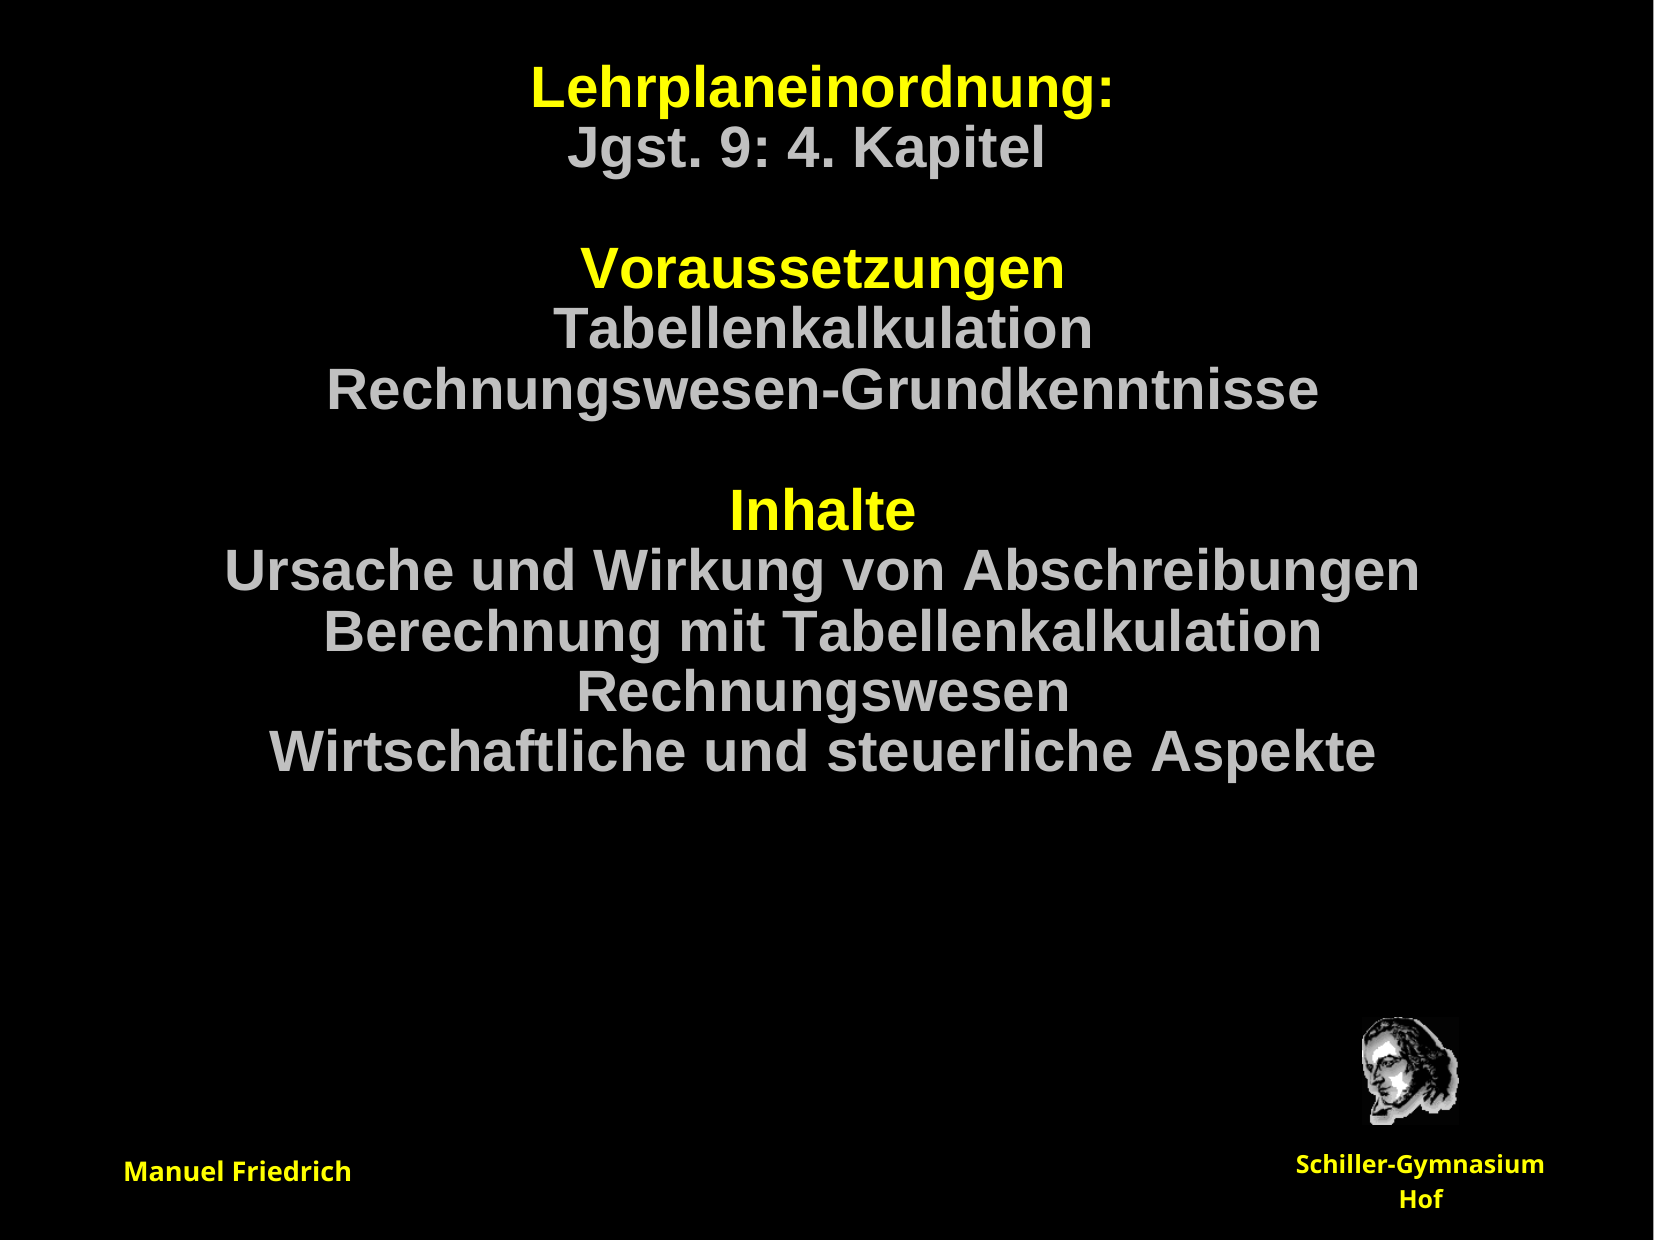

Lehrplaneinordnung:
Jgst. 9: 4. Kapitel
Voraussetzungen
Tabellenkalkulation
Rechnungswesen-Grundkenntnisse
Inhalte
Ursache und Wirkung von Abschreibungen
Berechnung mit Tabellenkalkulation
Rechnungswesen
Wirtschaftliche und steuerliche Aspekte
Schiller-Gymnasium
Hof
Manuel Friedrich